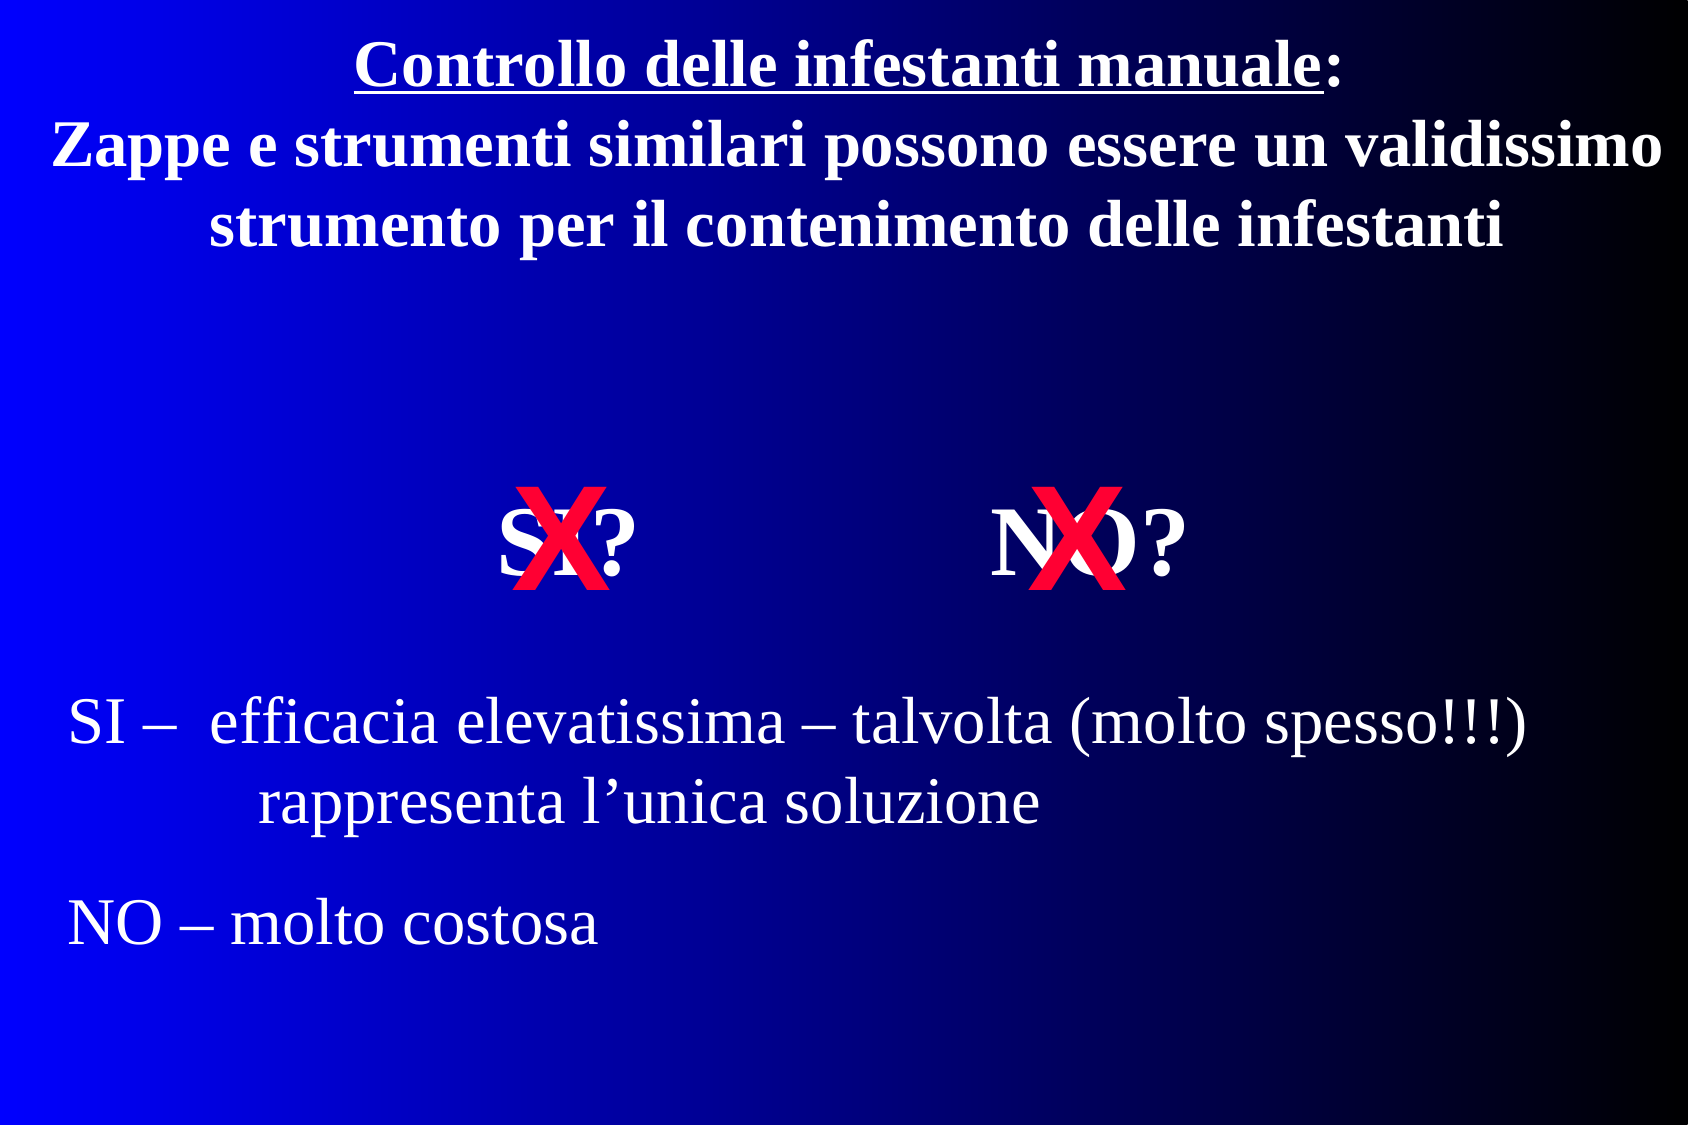

Controllo delle infestanti manuale:
Zappe e strumenti similari possono essere un validissimo strumento per il contenimento delle infestanti
X X
SI? NO?
SI – efficacia elevatissima – talvolta (molto spesso!!!) rappresenta l’unica soluzione
NO – molto costosa